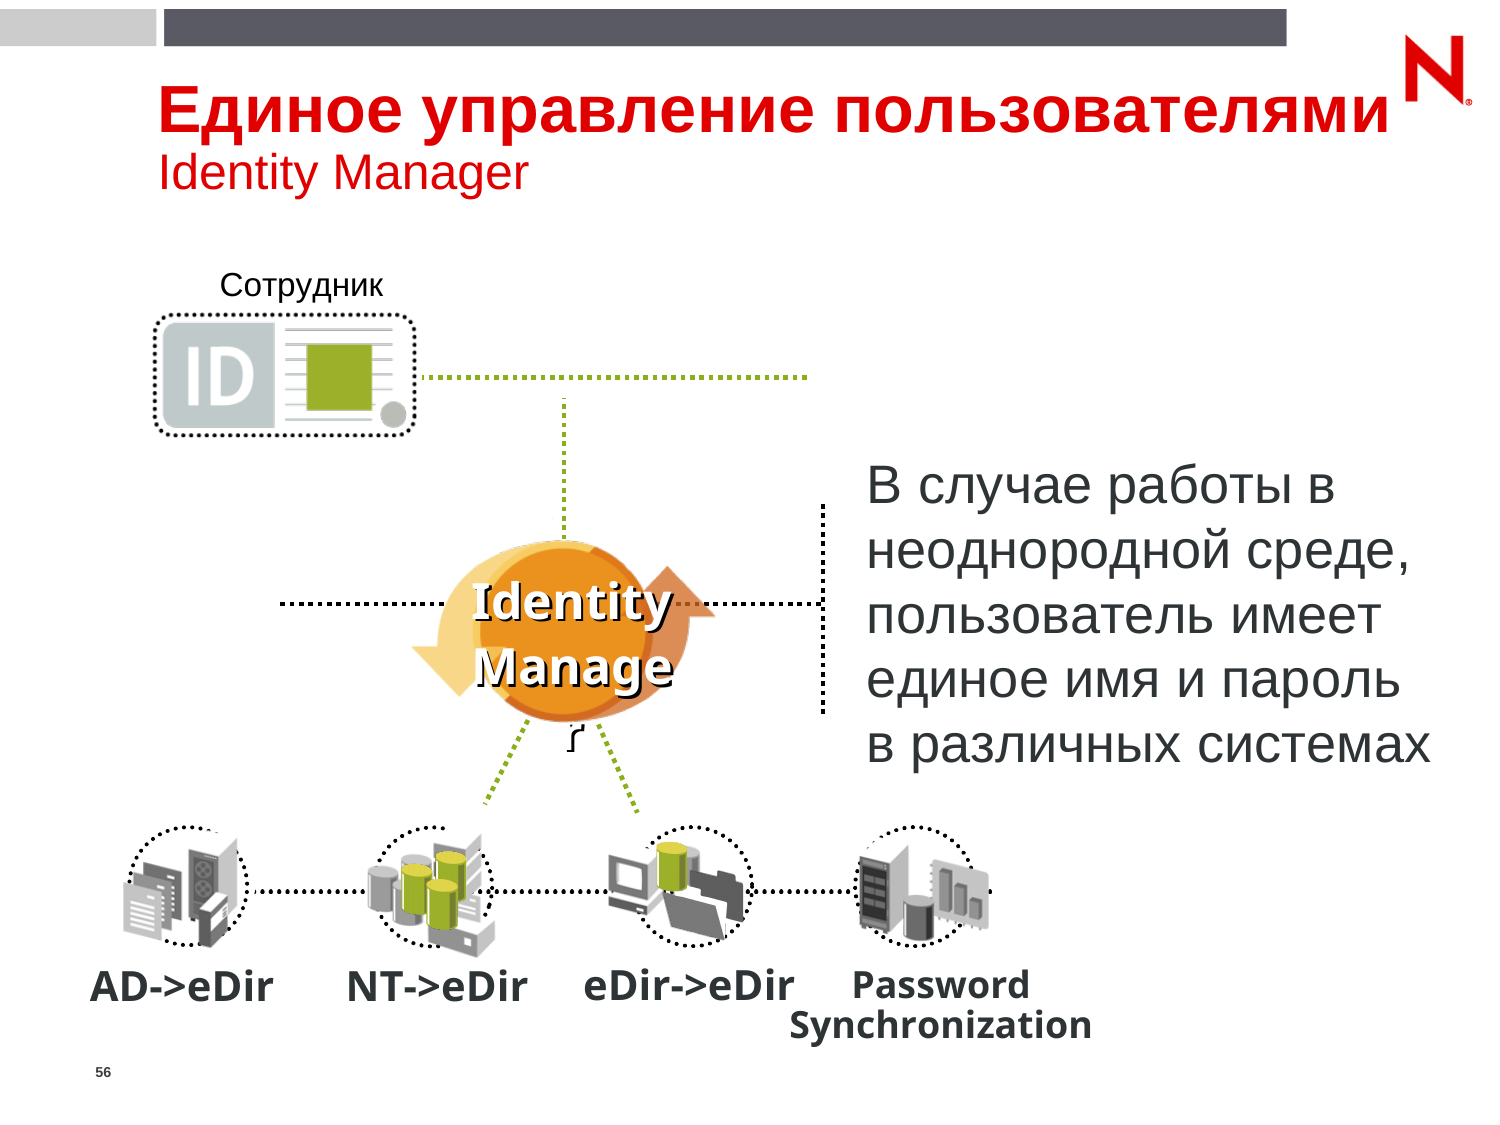

# Единое управление пользователями Identity Manager
Сотрудник
В случае работы в неоднородной среде, пользователь имеет
единое имя и пароль
в различных системах
IdentityManager
eDir->eDir
AD->eDir
NT->eDir
Password
Synchronization